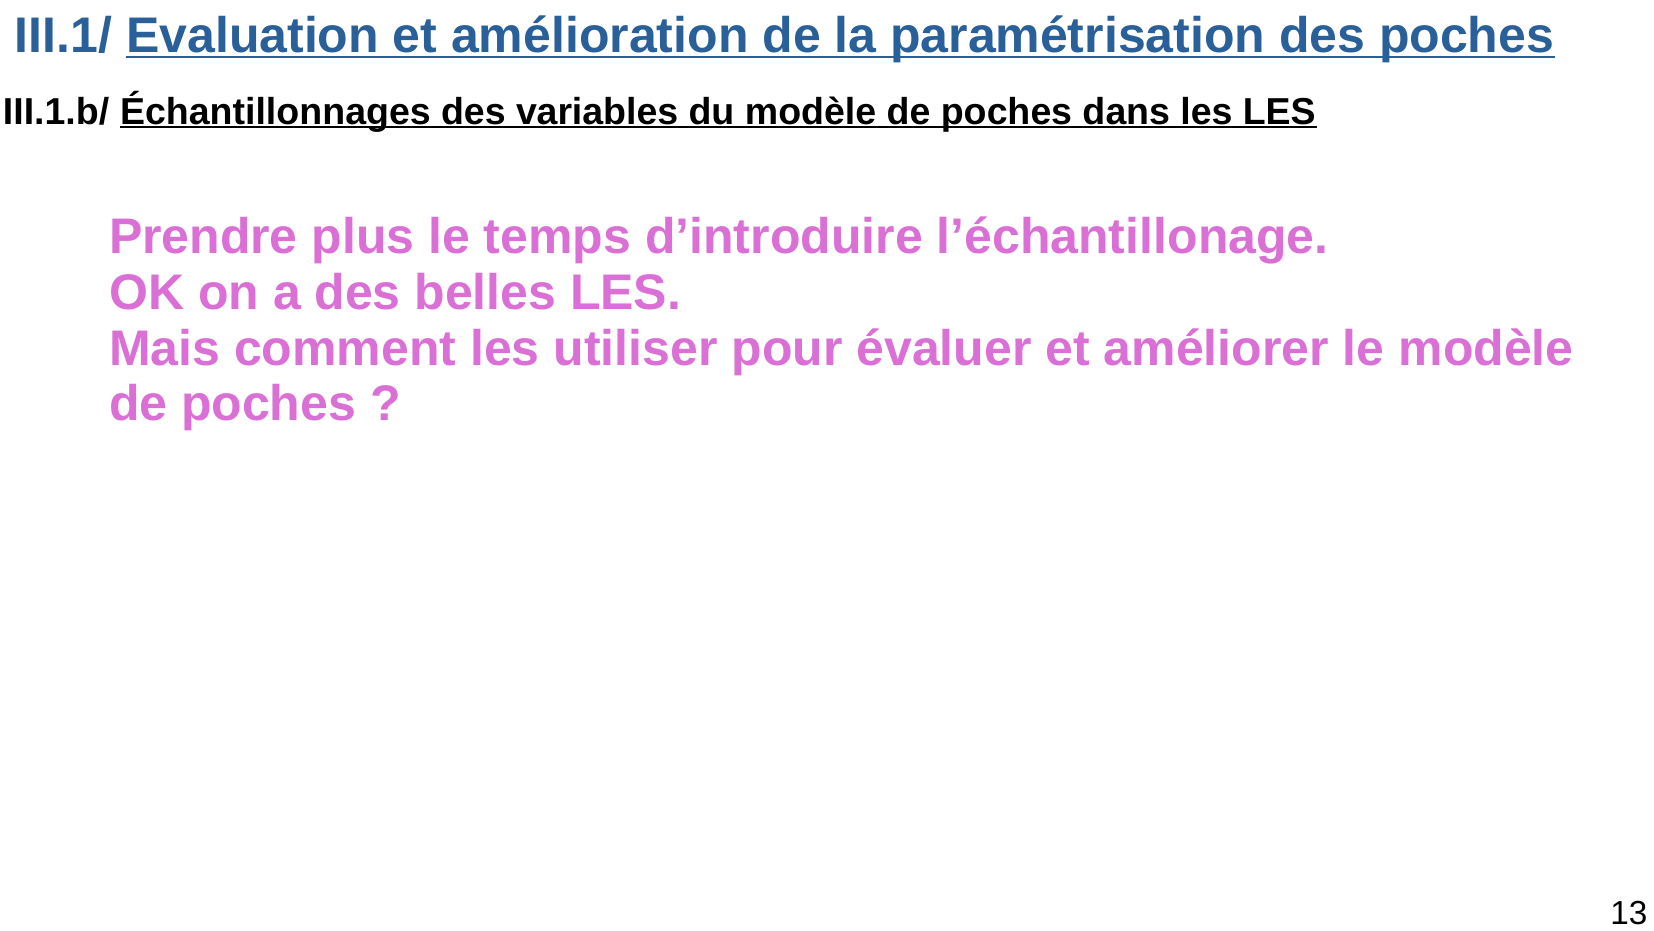

III.1/ Evaluation et amélioration de la paramétrisation des poches
III.1.b/ Échantillonnages des variables du modèle de poches dans les LES
Prendre plus le temps d’introduire l’échantillonage.
OK on a des belles LES.
Mais comment les utiliser pour évaluer et améliorer le modèle
de poches ?
13